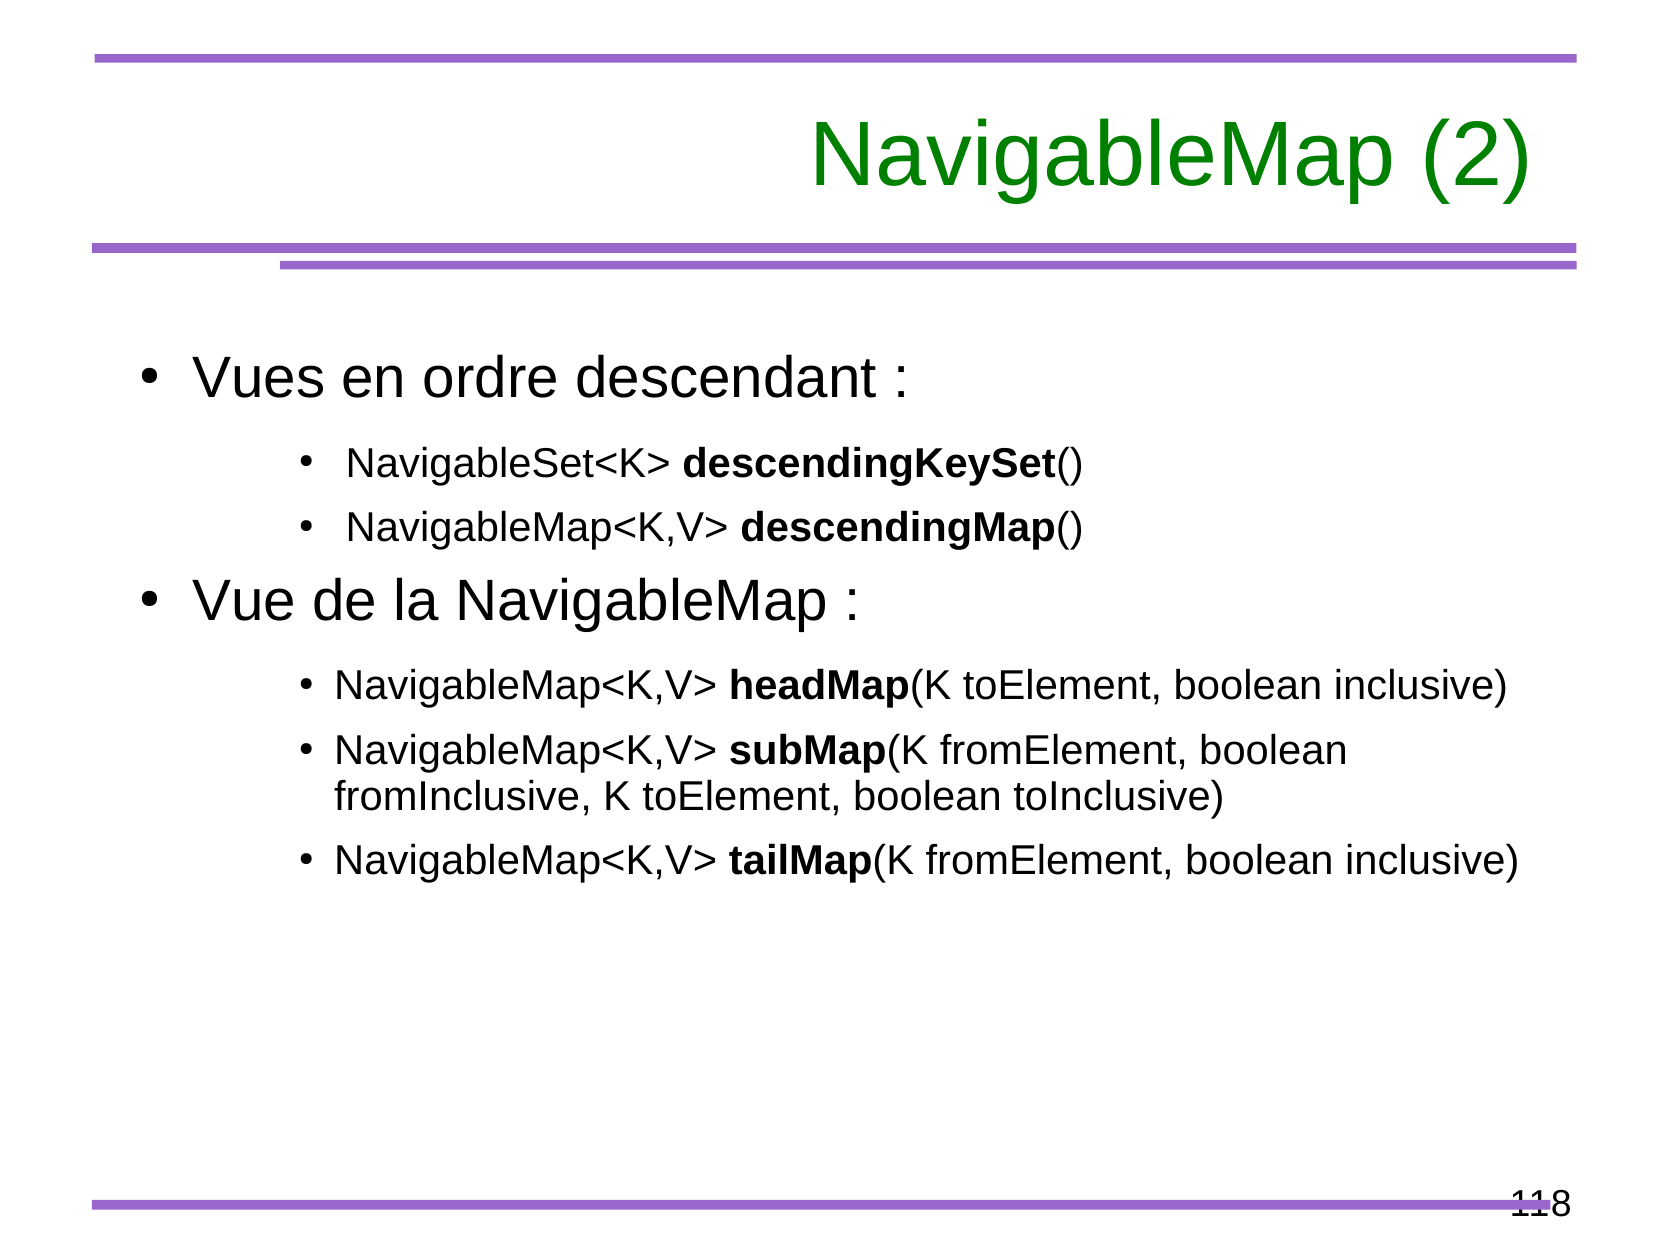

# NavigableMap (2)
Vues en ordre descendant :
 NavigableSet<K> descendingKeySet()
 NavigableMap<K,V> descendingMap()
Vue de la NavigableMap :
NavigableMap<K,V> headMap(K toElement, boolean inclusive)
NavigableMap<K,V> subMap(K fromElement, boolean fromInclusive, K toElement, boolean toInclusive)
NavigableMap<K,V> tailMap(K fromElement, boolean inclusive)